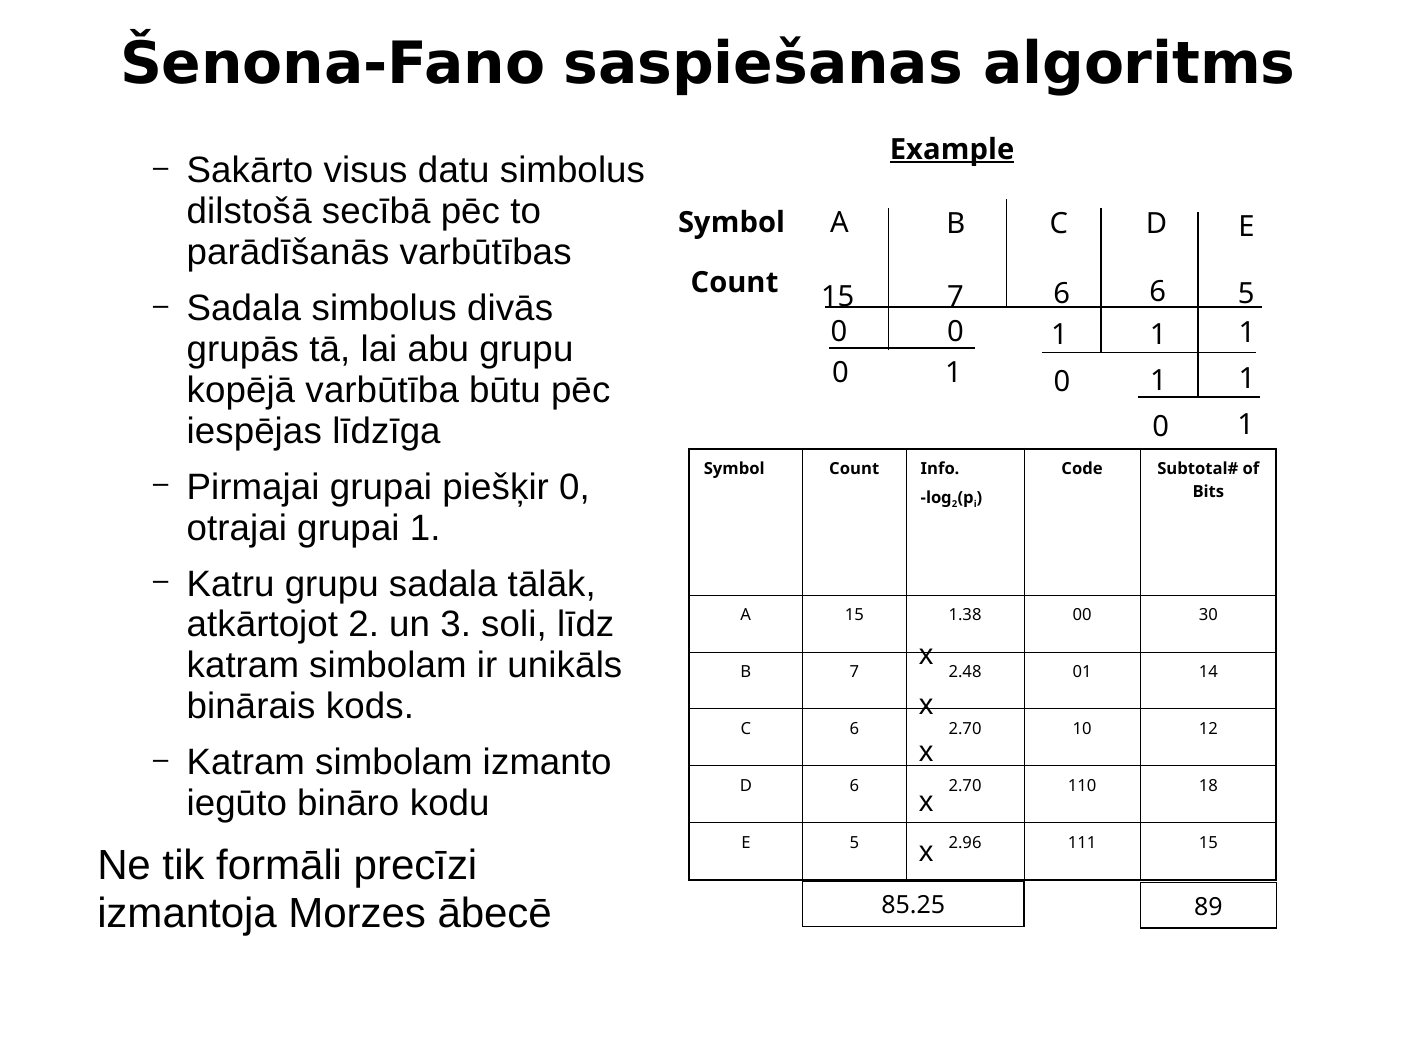

# Šenona-Fano saspiešanas algoritms
Example
Sakārto visus datu simbolus dilstošā secībā pēc to parādīšanās varbūtības
Sadala simbolus divās grupās tā, lai abu grupu kopējā varbūtība būtu pēc iespējas līdzīga
Pirmajai grupai piešķir 0, otrajai grupai 1.
Katru grupu sadala tālāk, atkārtojot 2. un 3. soli, līdz katram simbolam ir unikāls binārais kods.
Katram simbolam izmanto iegūto bināro kodu
Ne tik formāli precīzi izmantoja Morzes ābecē
Symbol
A
B
C
D
E
Count
6
6
5
15
7
0
0
1
1
1
0
1
1
1
0
1
0
| Symbol | Count | Info. -log2(pi) | Code | Subtotal# of Bits |
| --- | --- | --- | --- | --- |
| A | 15 | 1.38 | 00 | 30 |
| B | 7 | 2.48 | 01 | 14 |
| C | 6 | 2.70 | 10 | 12 |
| D | 6 | 2.70 | 110 | 18 |
| E | 5 | 2.96 | 111 | 15 |
x
x
x
x
x
85.25
89